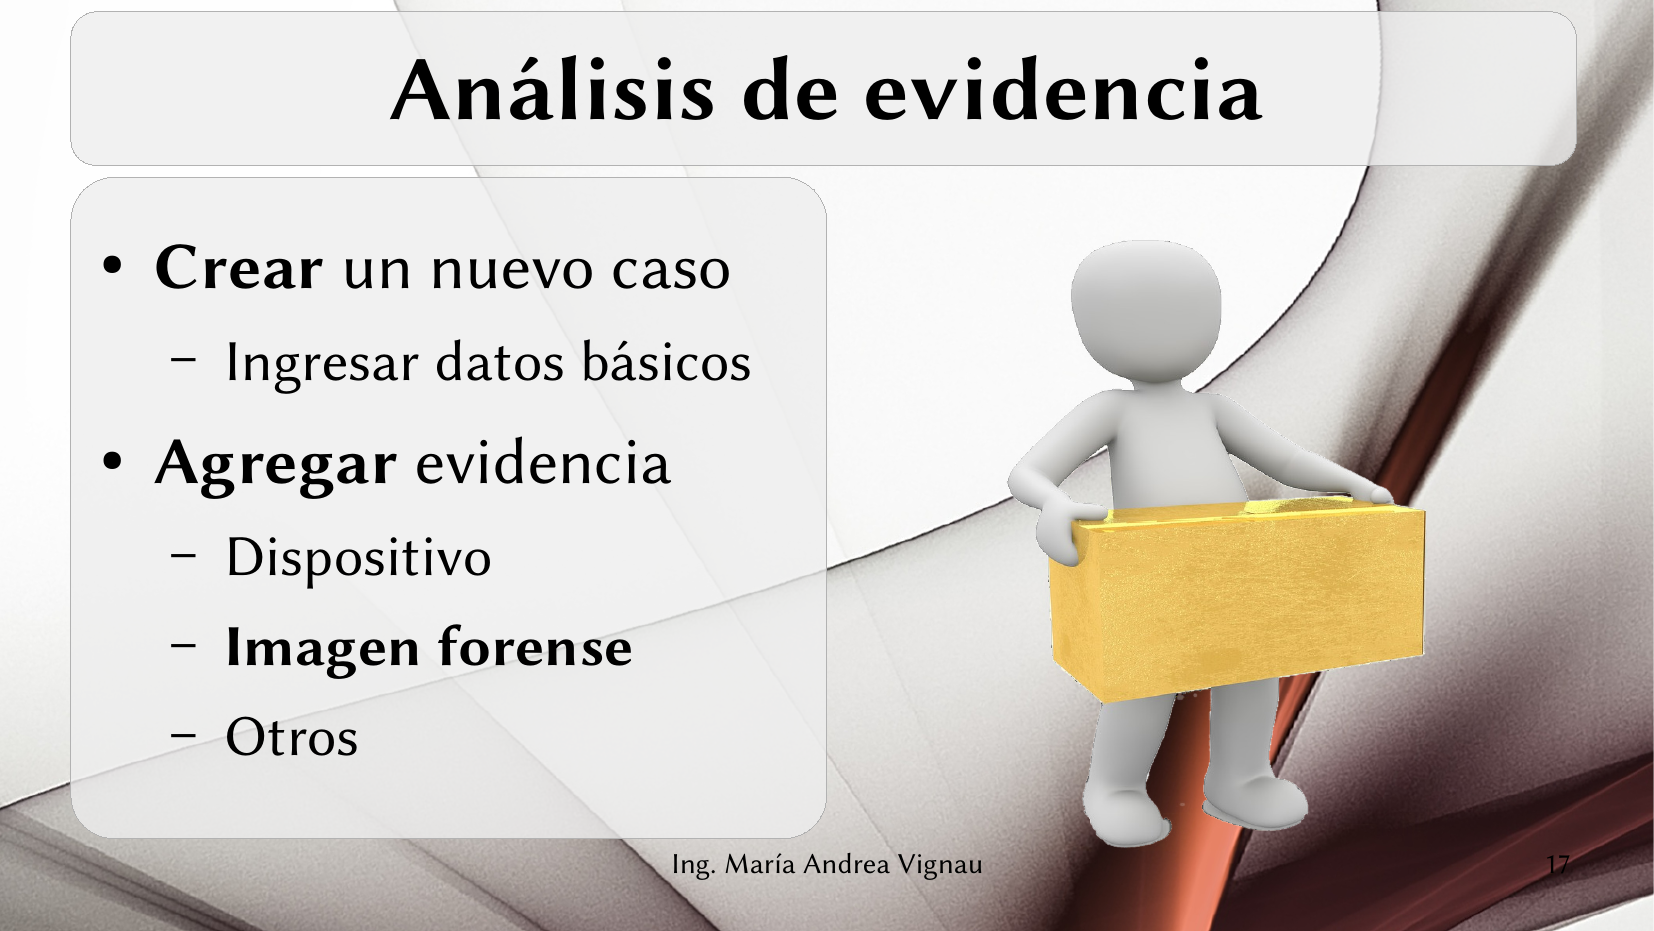

# Análisis de evidencia
Crear un nuevo caso
Ingresar datos básicos
Agregar evidencia
Dispositivo
Imagen forense
Otros
Ing. María Andrea Vignau
17